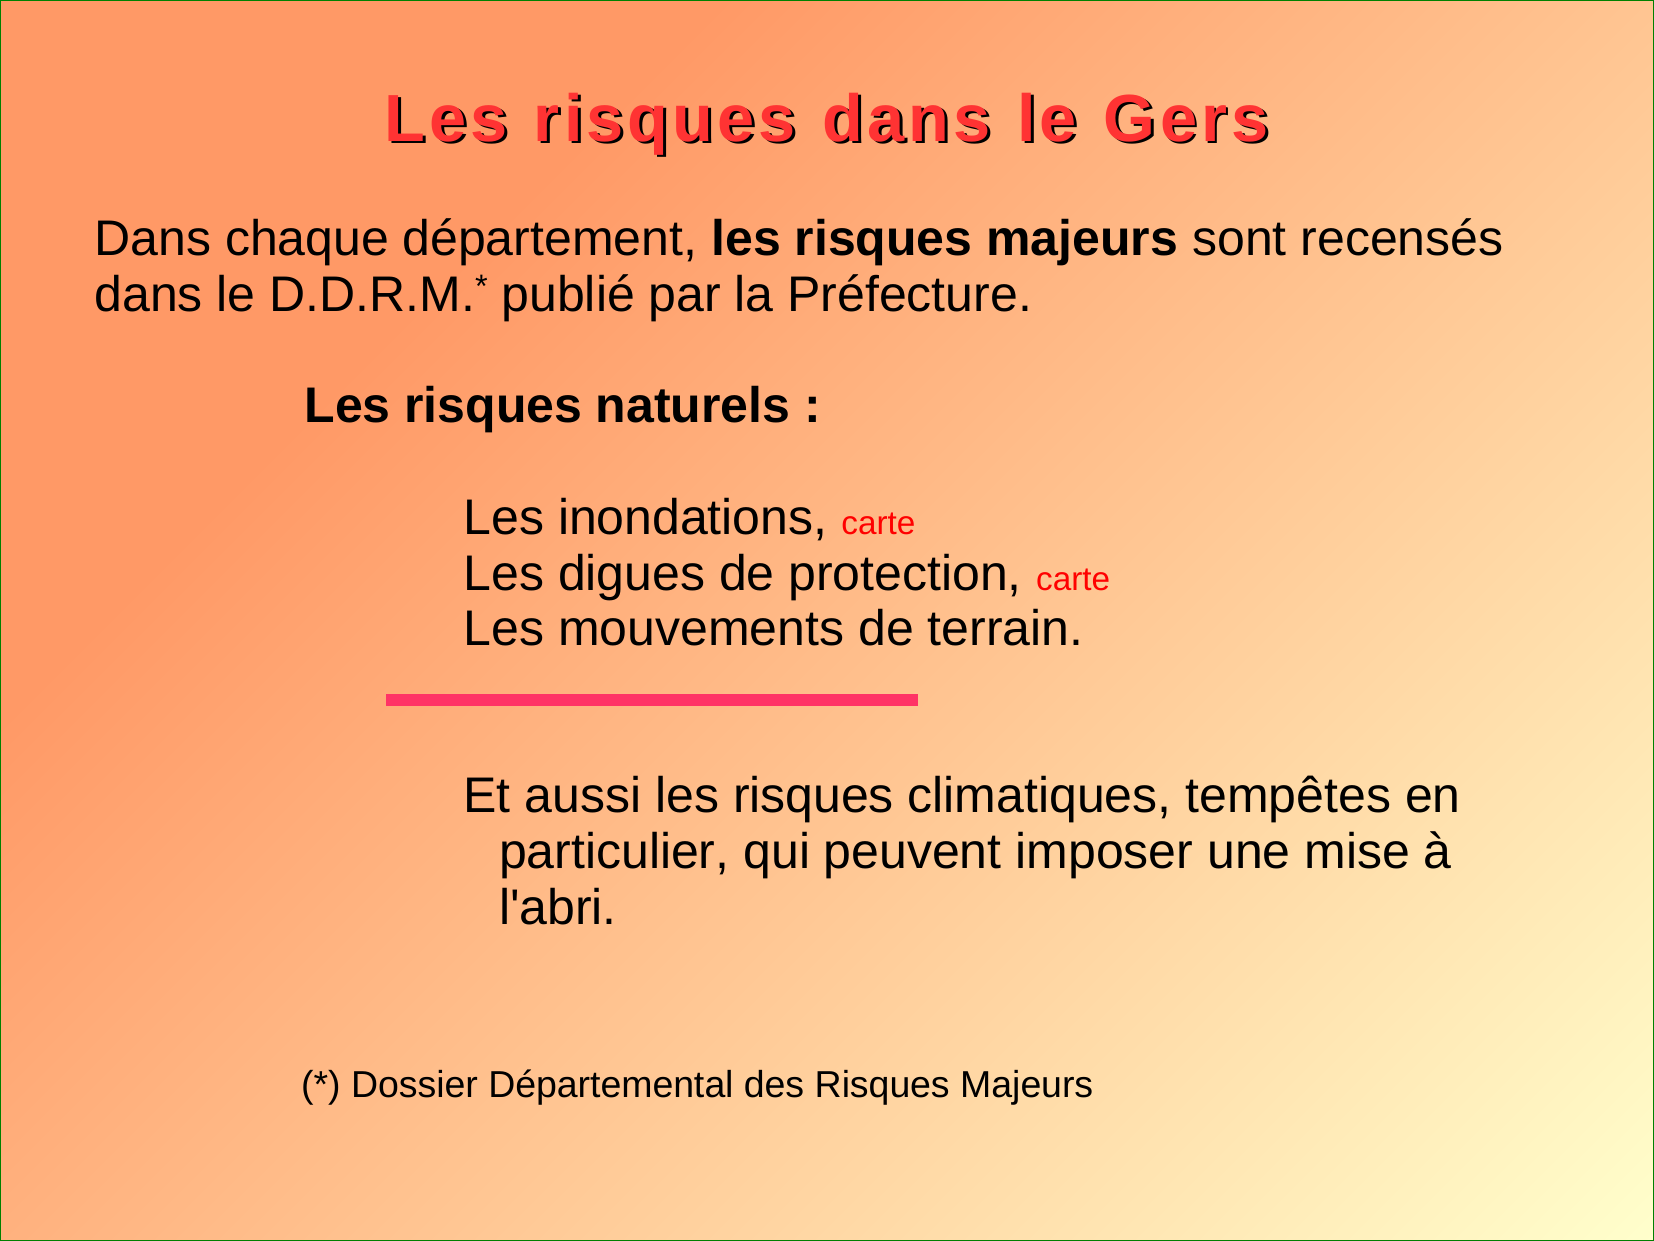

# Les risques dans le Gers
Dans chaque département, les risques majeurs sont recensés dans le D.D.R.M.* publié par la Préfecture.
Les risques naturels :
Les inondations, carte
Les digues de protection, carte
Les mouvements de terrain.
Et aussi les risques climatiques, tempêtes en particulier, qui peuvent imposer une mise à l'abri.
(*) Dossier Départemental des Risques Majeurs